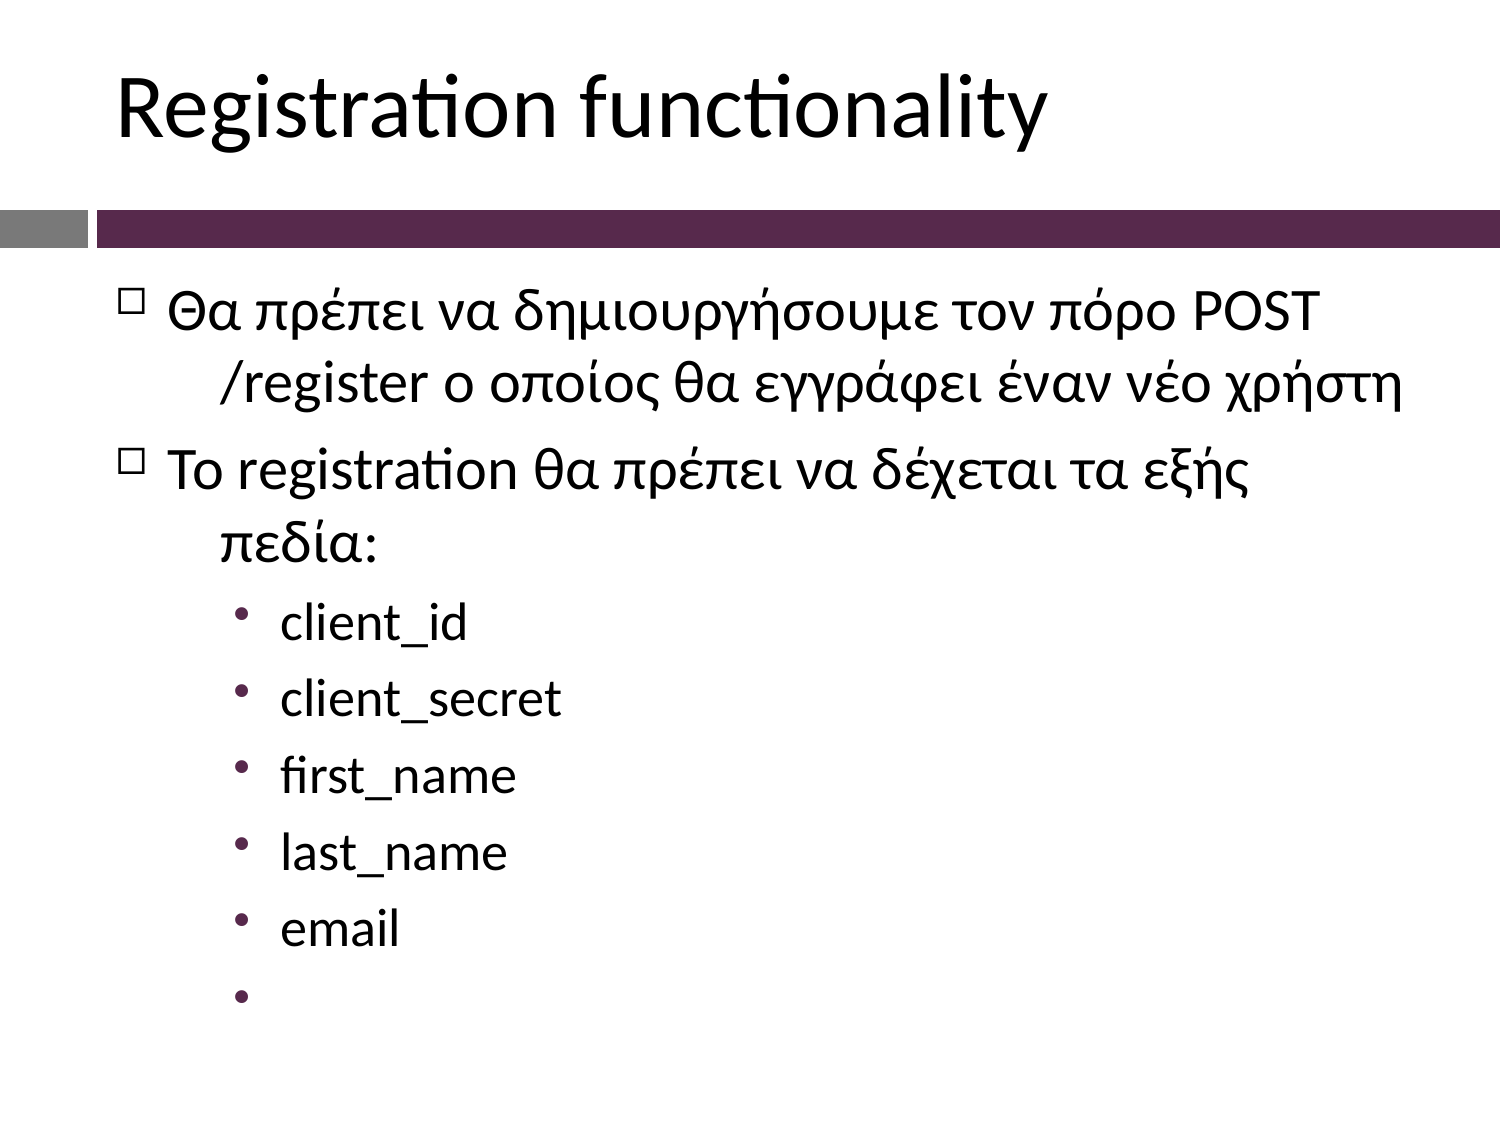

# Registration functionality
Θα πρέπει να δημιουργήσουμε τον πόρο POST /register ο οποίος θα εγγράφει έναν νέο χρήστη
Το registration θα πρέπει να δέχεται τα εξής πεδία:
client_id
client_secret
first_name
last_name
email